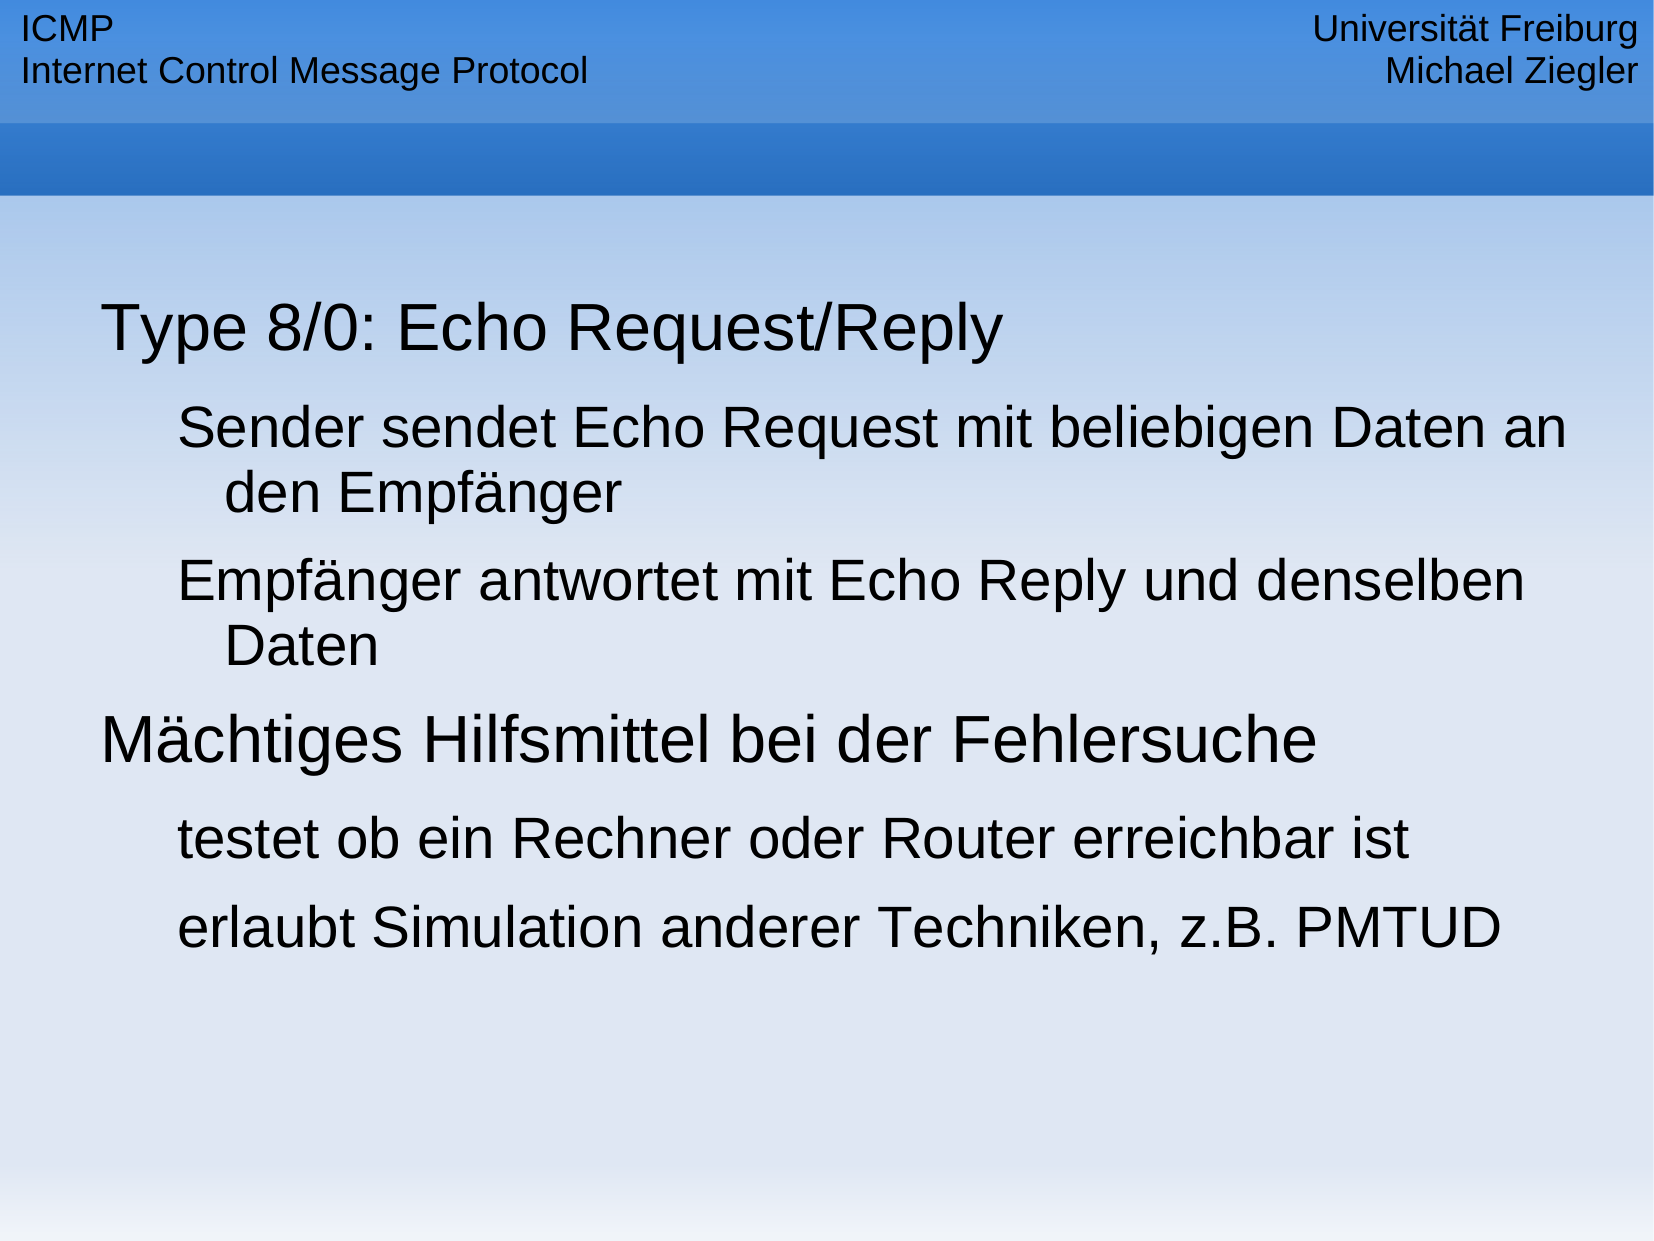

ICMP
Internet Control Message Protocol
Universität Freiburg
Michael Ziegler
# Type 8/0: Echo Request/Reply
Sender sendet Echo Request mit beliebigen Daten an den Empfänger
Empfänger antwortet mit Echo Reply und denselben Daten
Mächtiges Hilfsmittel bei der Fehlersuche
testet ob ein Rechner oder Router erreichbar ist
erlaubt Simulation anderer Techniken, z.B. PMTUD